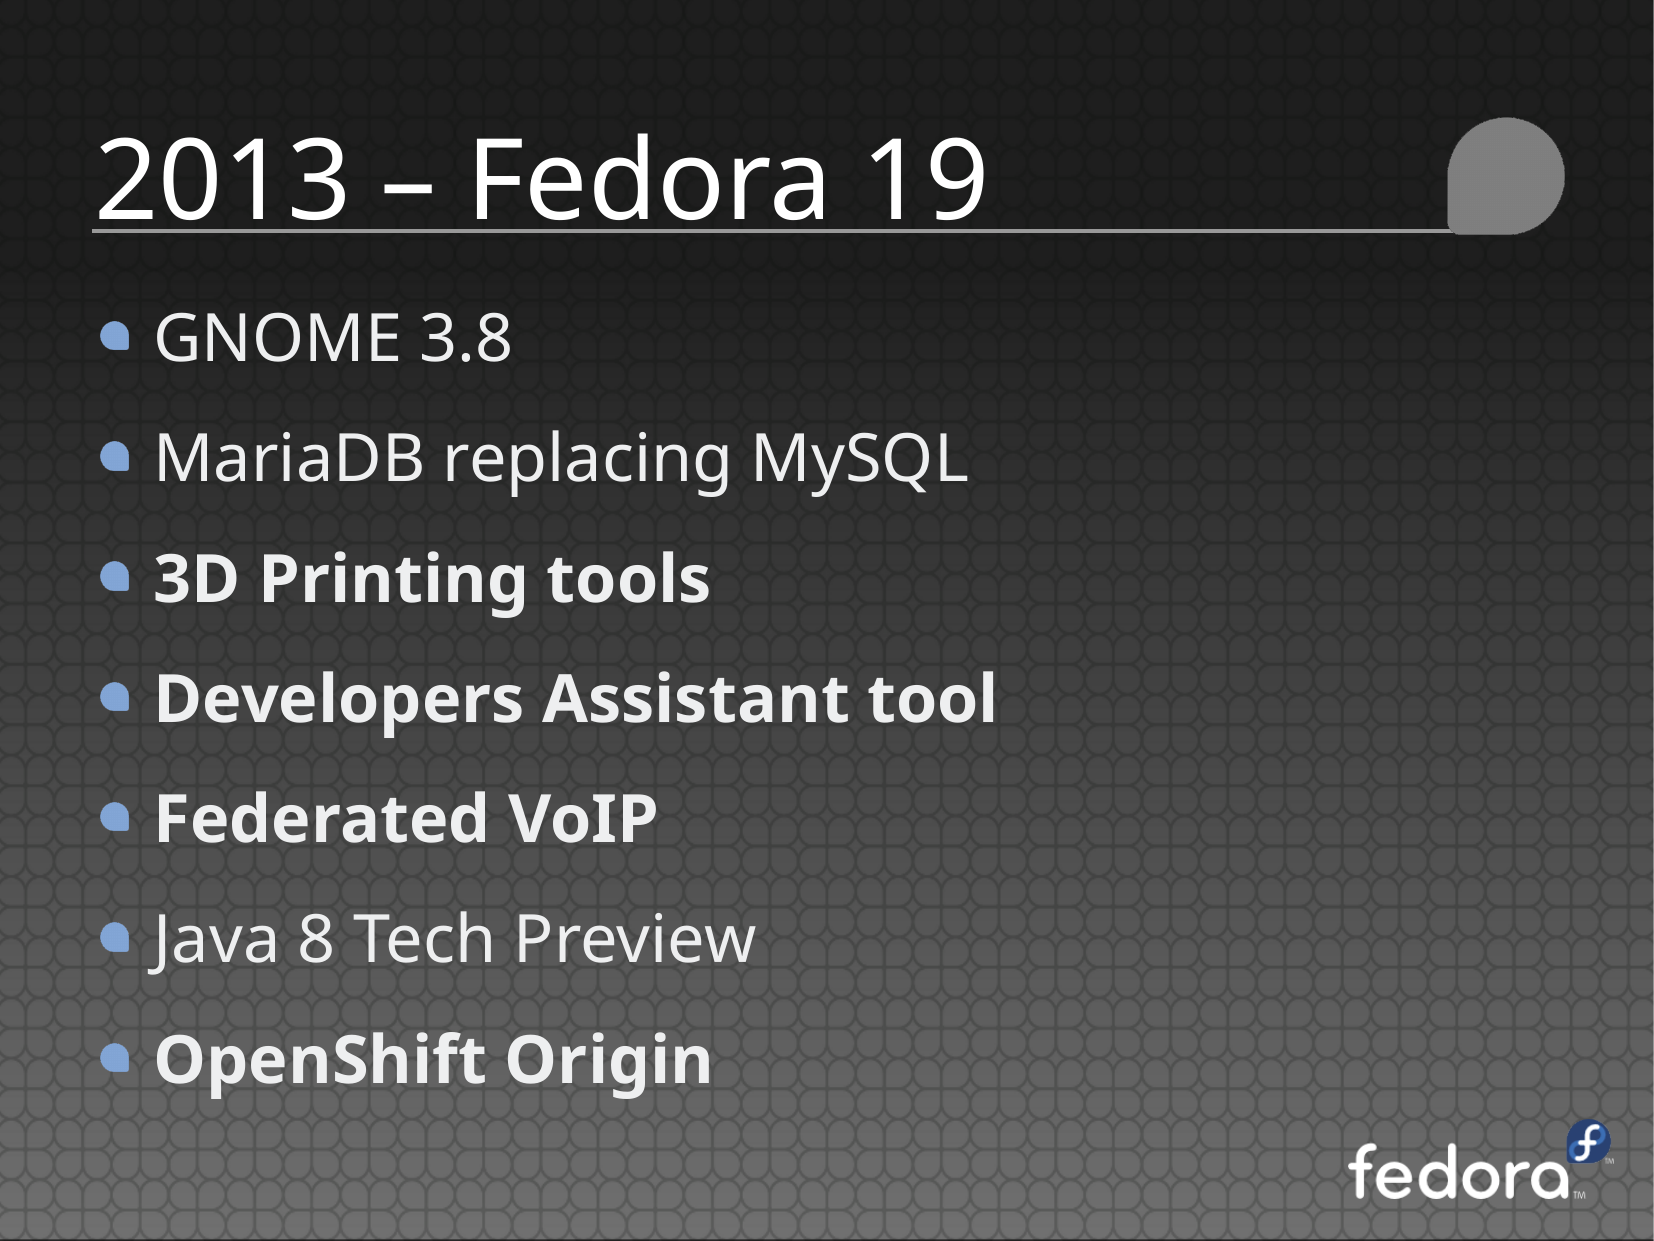

2013 – Fedora 19
# GNOME 3.8
MariaDB replacing MySQL
3D Printing tools
Developers Assistant tool
Federated VoIP
Java 8 Tech Preview
OpenShift Origin